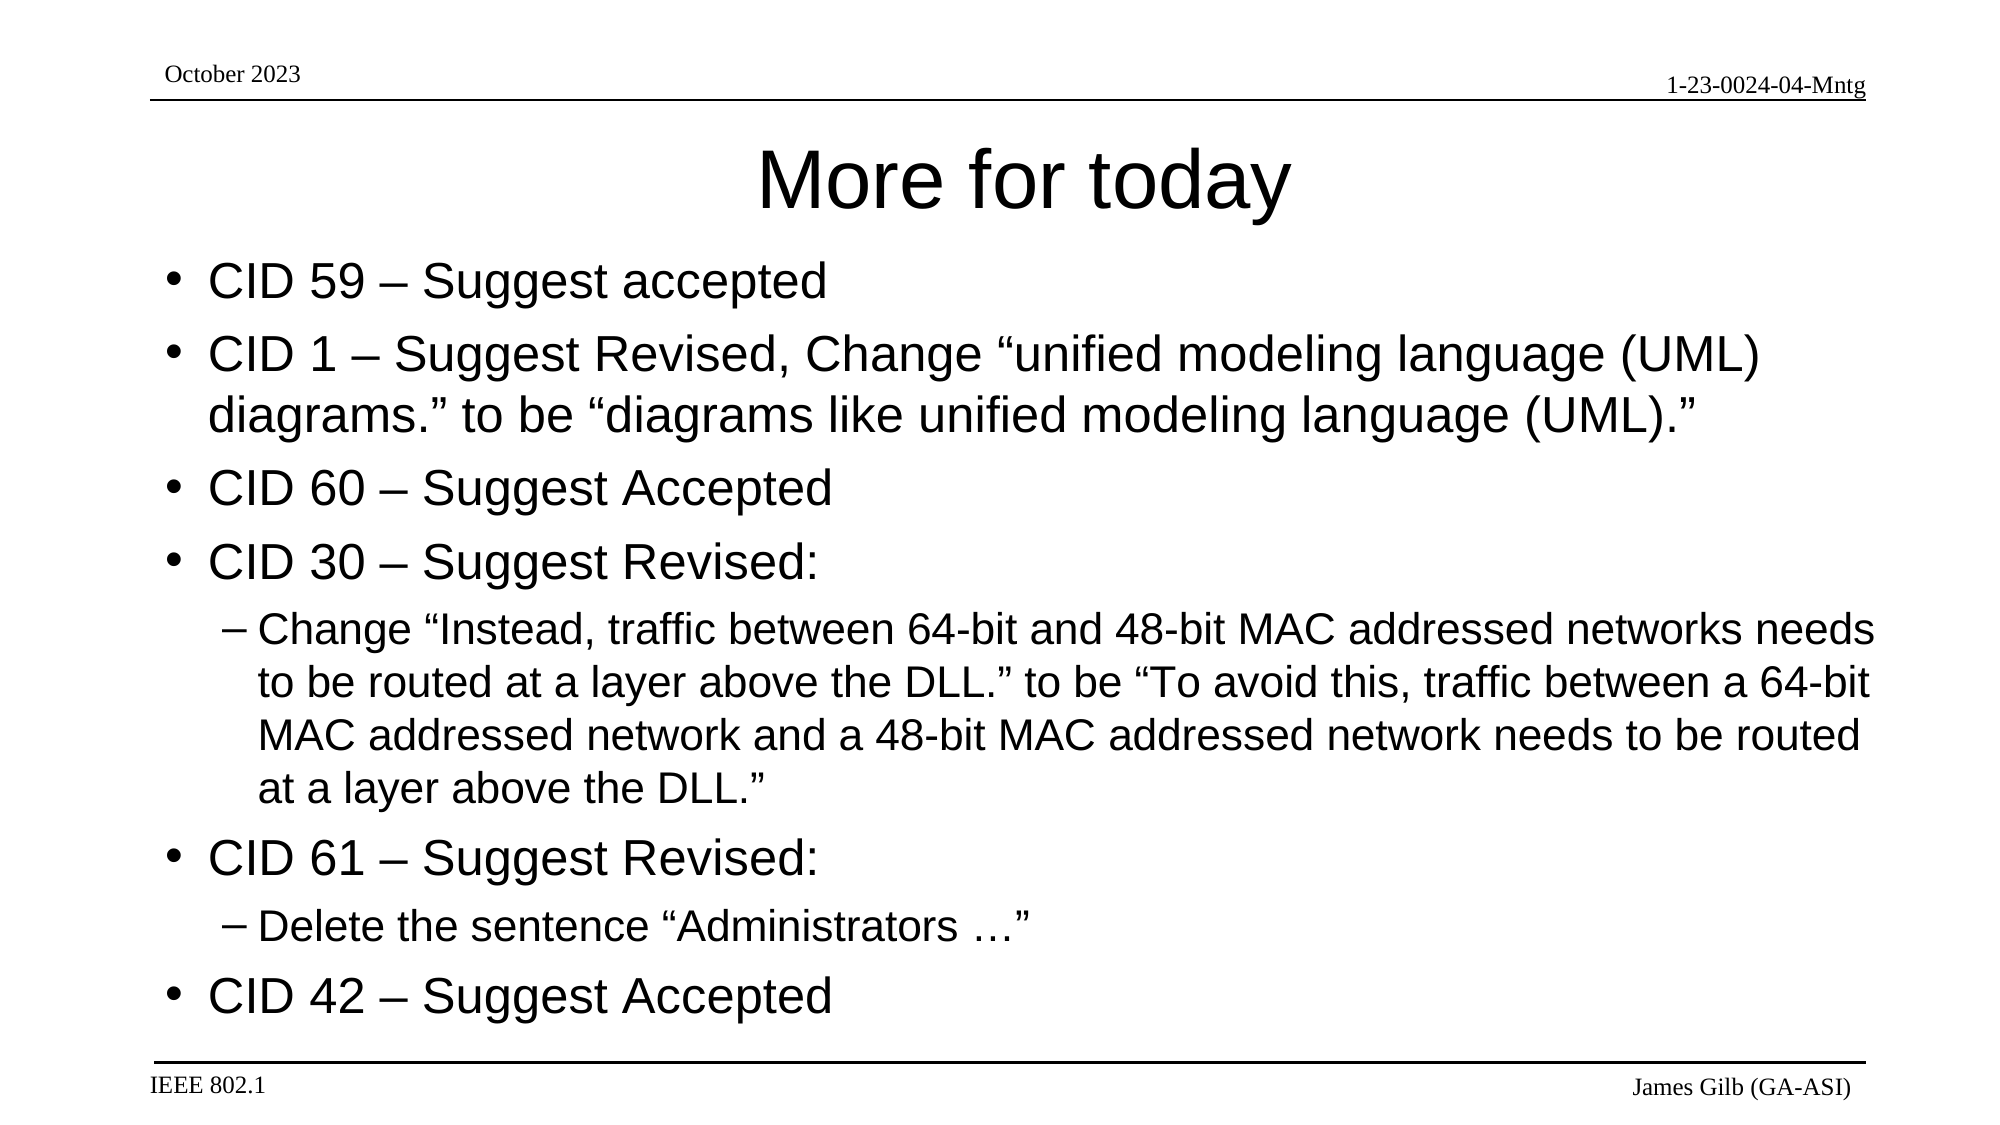

# More for today
CID 59 – Suggest accepted
CID 1 – Suggest Revised, Change “unified modeling language (UML) diagrams.” to be “diagrams like unified modeling language (UML).”
CID 60 – Suggest Accepted
CID 30 – Suggest Revised:
Change “Instead, traffic between 64-bit and 48-bit MAC addressed networks needs to be routed at a layer above the DLL.” to be “To avoid this, traffic between a 64-bit MAC addressed network and a 48-bit MAC addressed network needs to be routed at a layer above the DLL.”
CID 61 – Suggest Revised:
Delete the sentence “Administrators …”
CID 42 – Suggest Accepted